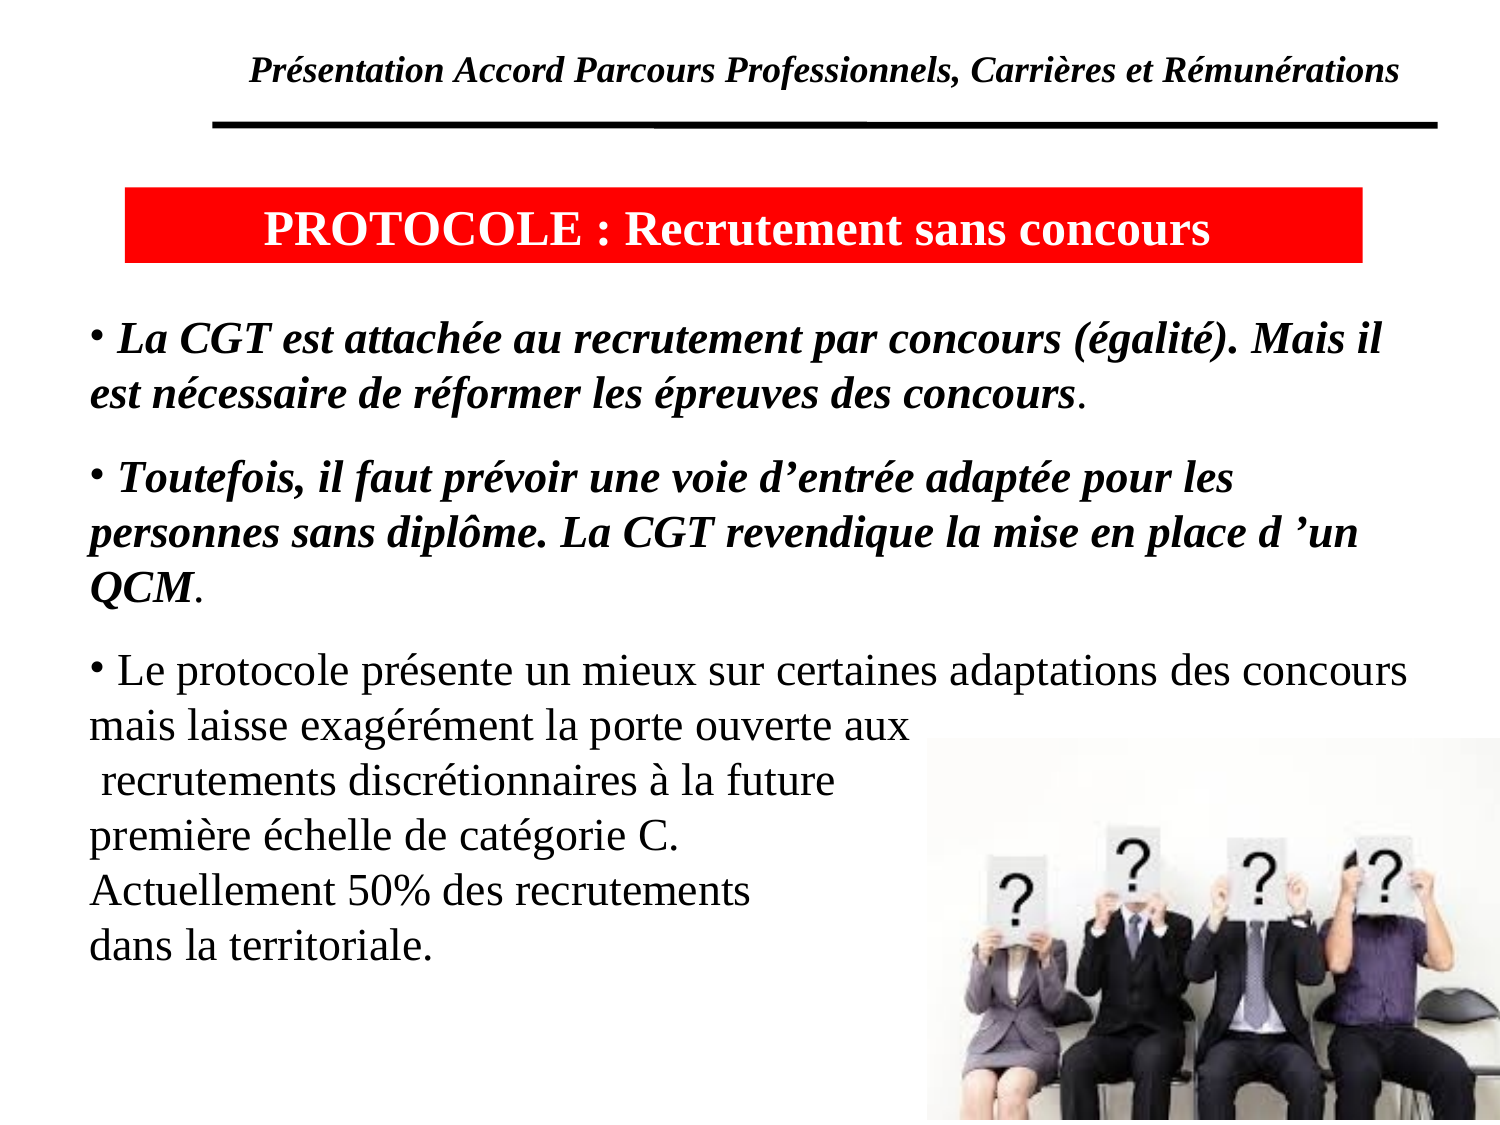

Présentation Accord Parcours Professionnels, Carrières et Rémunérations
PROTOCOLE : Recrutement sans concours
 La CGT est attachée au recrutement par concours (égalité). Mais il est nécessaire de réformer les épreuves des concours.
 Toutefois, il faut prévoir une voie d’entrée adaptée pour les personnes sans diplôme. La CGT revendique la mise en place d ’un QCM.
 Le protocole présente un mieux sur certaines adaptations des concours mais laisse exagérément la porte ouverte aux
 recrutements discrétionnaires à la future
première échelle de catégorie C.
Actuellement 50% des recrutements
dans la territoriale.